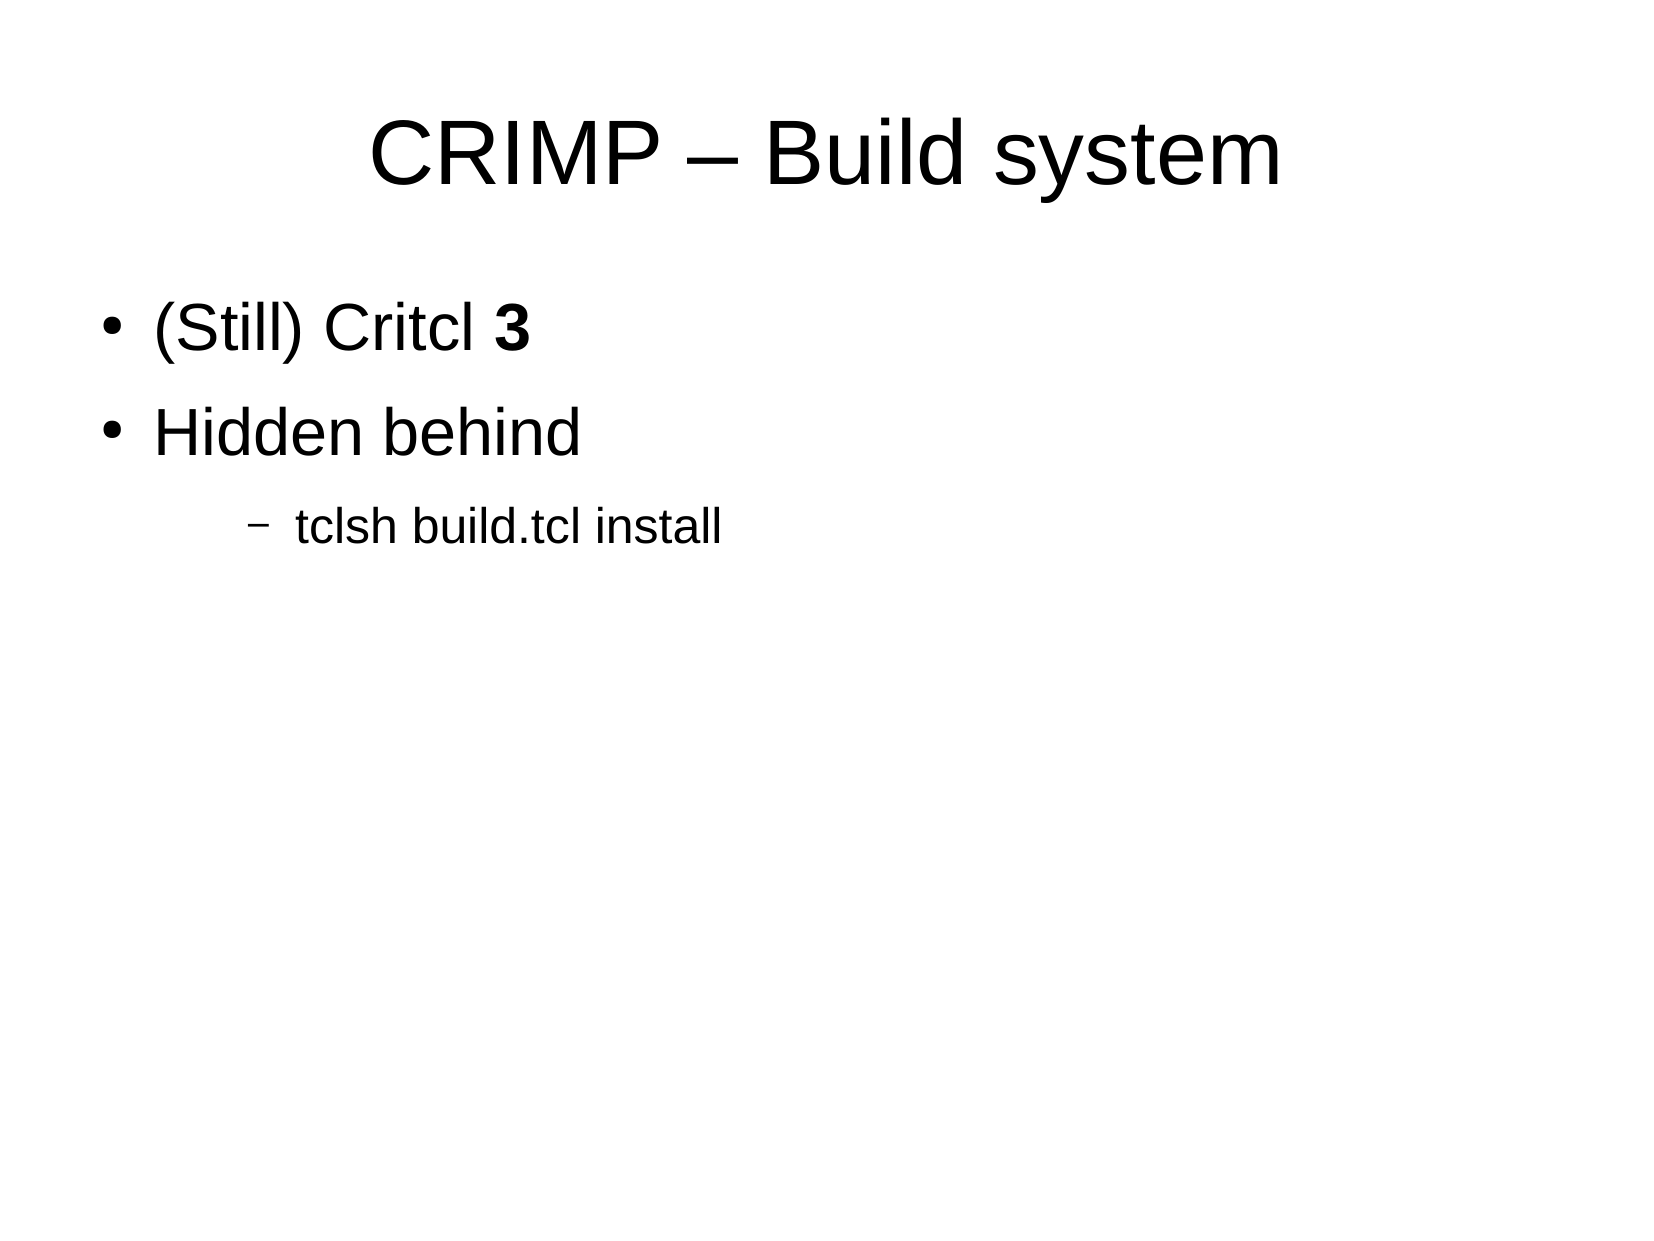

# CRIMP – Build system
(Still) Critcl 3
Hidden behind
tclsh build.tcl install